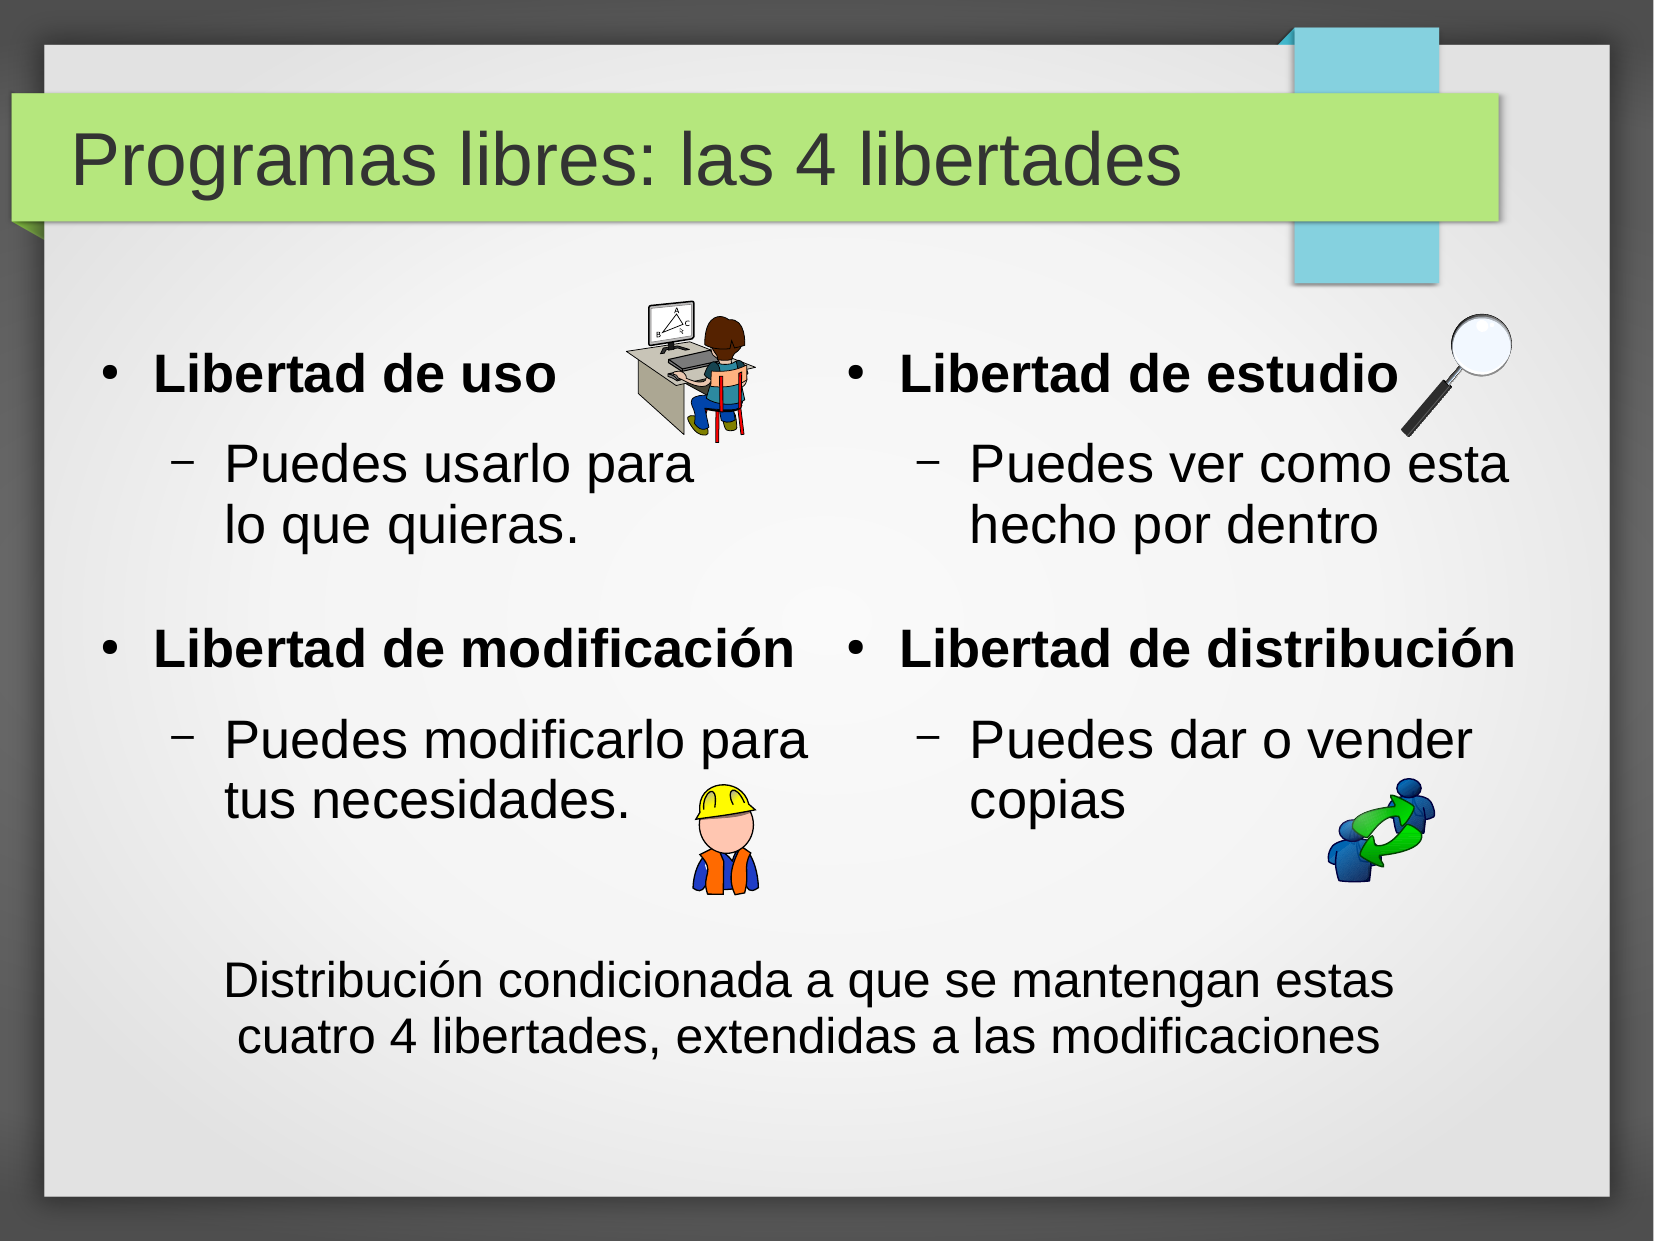

# Programas libres: las 4 libertades
Libertad de uso
Puedes usarlo para
lo que quieras.
Libertad de estudio
Puedes ver como esta hecho por dentro
Libertad de modificación
Puedes modificarlo para tus necesidades.
Libertad de distribución
Puedes dar o vender copias
Distribución condicionada a que se mantengan estas cuatro 4 libertades, extendidas a las modificaciones